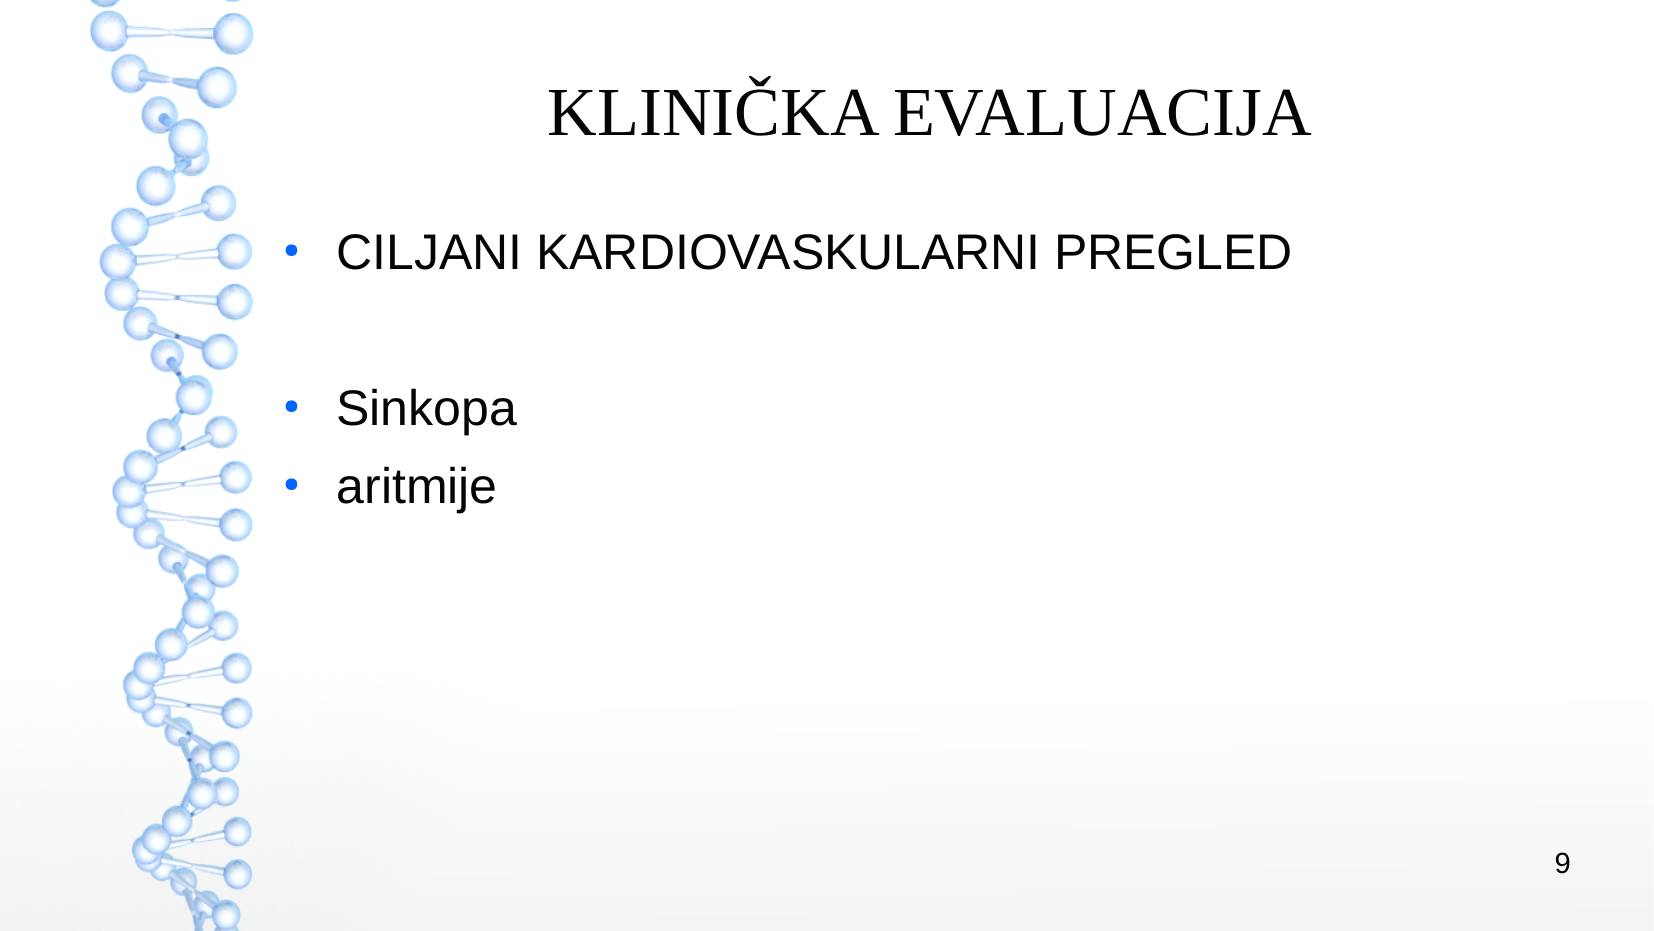

# KLINIČKA EVALUACIJA
CILJANI KARDIOVASKULARNI PREGLED
Sinkopa
aritmije
9